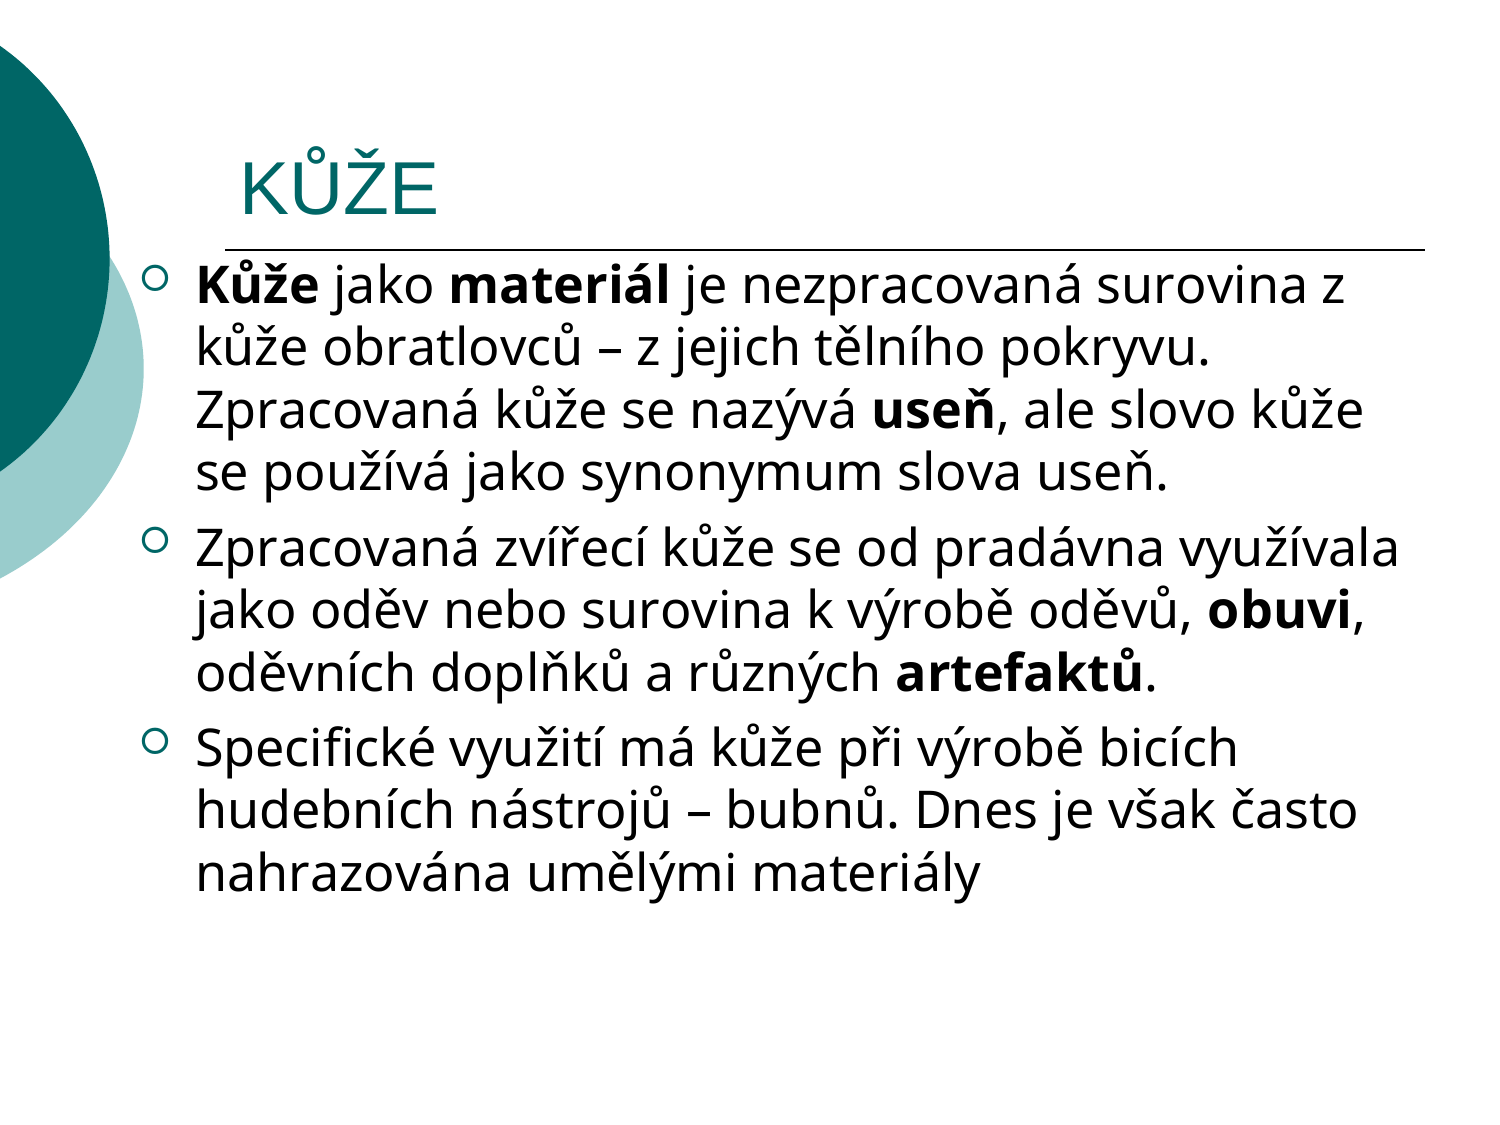

# KŮŽE
Kůže jako materiál je nezpracovaná surovina z kůže obratlovců – z jejich tělního pokryvu. Zpracovaná kůže se nazývá useň, ale slovo kůže se používá jako synonymum slova useň.
Zpracovaná zvířecí kůže se od pradávna využívala jako oděv nebo surovina k výrobě oděvů, obuvi, oděvních doplňků a různých artefaktů.
Specifické využití má kůže při výrobě bicích hudebních nástrojů – bubnů. Dnes je však často nahrazována umělými materiály